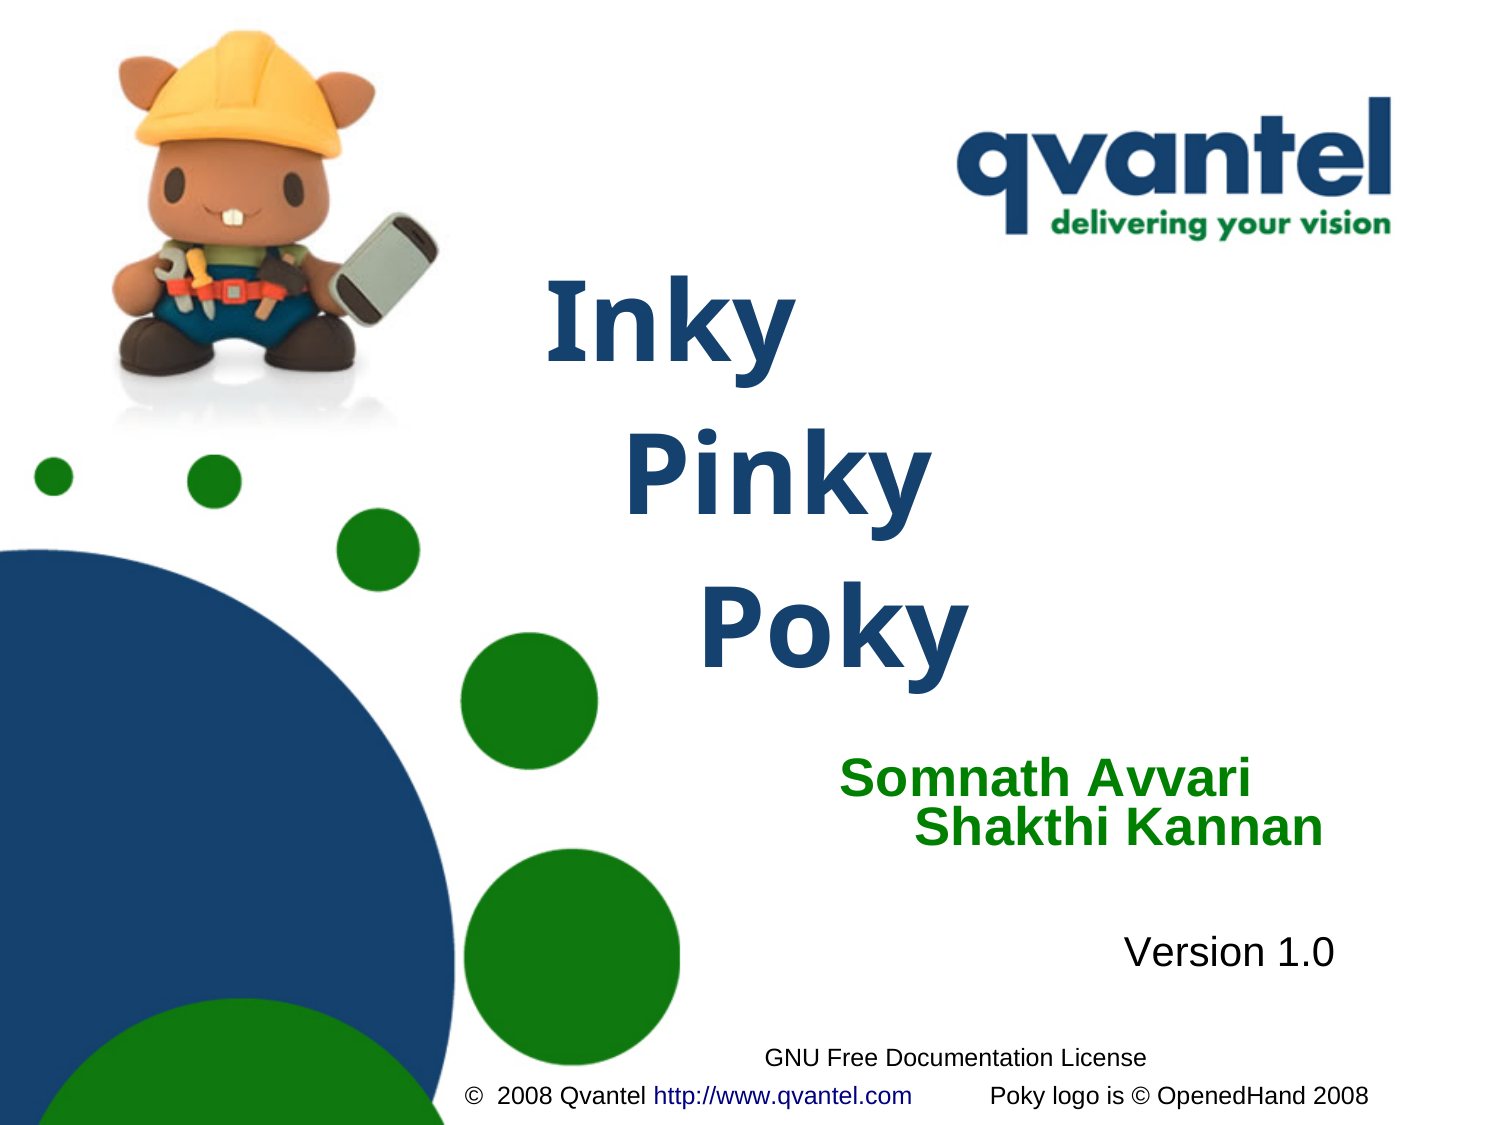

# Inky Pinky Poky
Somnath Avvari
	Shakthi Kannan
Version 1.0
GNU Free Documentation License
© 2007 Qvantel Oy - All rights reserved. http://www.qvantel.com
© 2008 Qvantel http://www.qvantel.com		Poky logo is © OpenedHand 2008